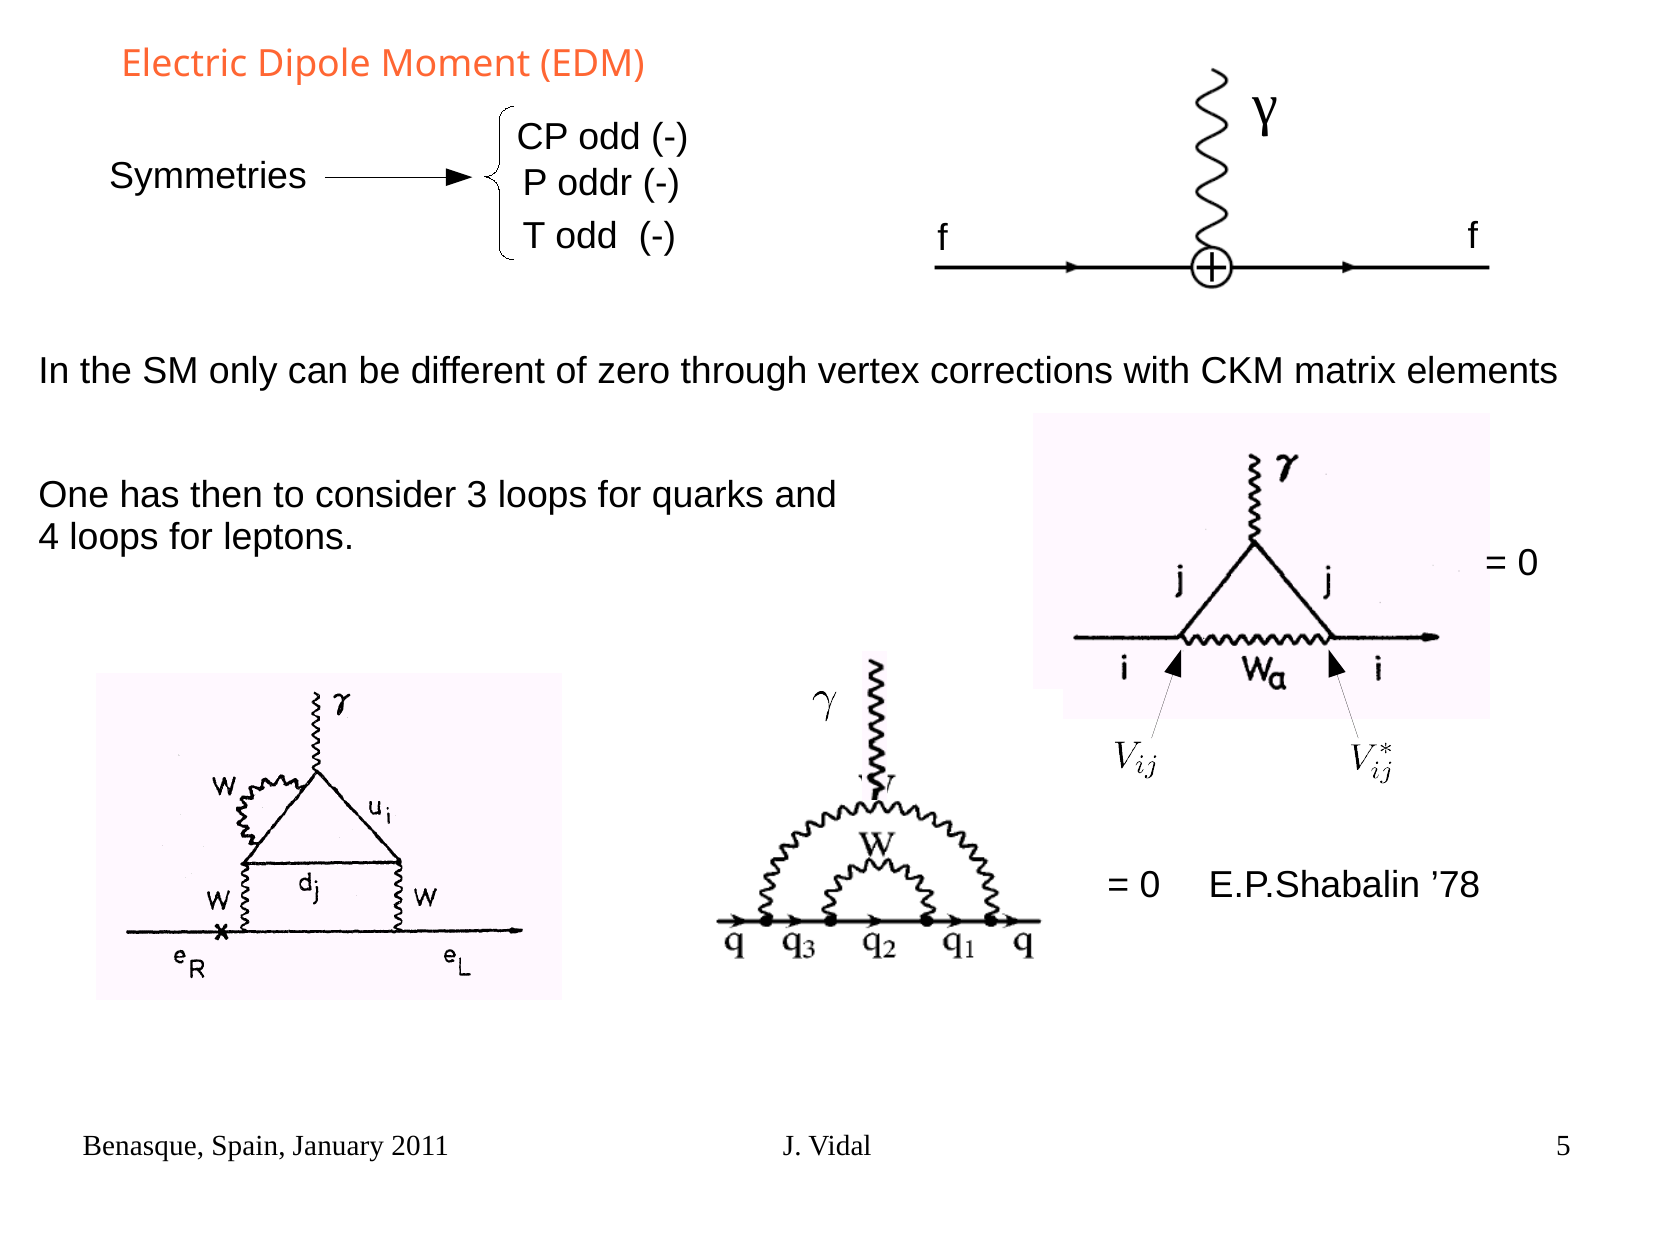

Electric Dipole Moment (EDM)
γ
CP odd (-)
Symmetries
P oddr (-)
T odd (-)
f
f
In the SM only can be different of zero through vertex corrections with CKM matrix elements
One has then to consider 3 loops for quarks and
4 loops for leptons.
= 0
= 0
 E.P.Shabalin ’78
Benasque, Spain, January 2011
J. Vidal
5